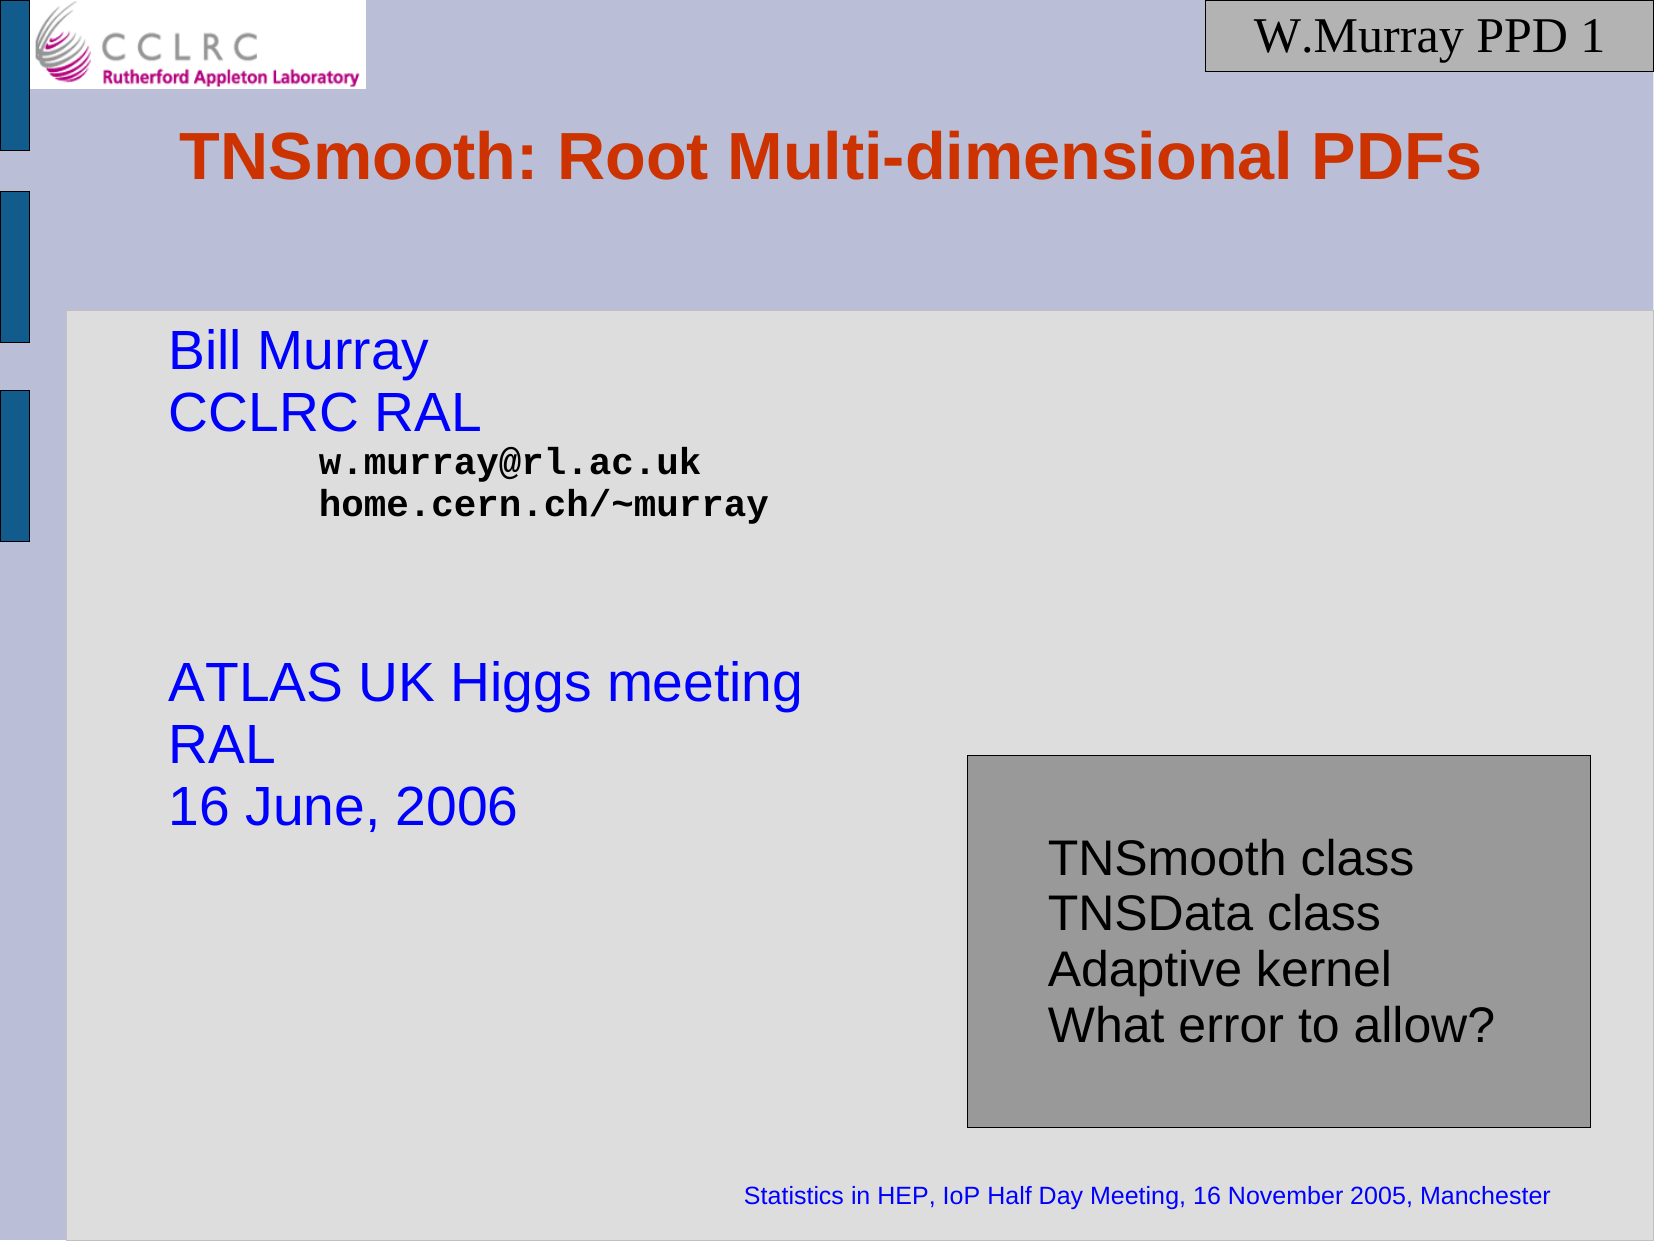

# TNSmooth: Root Multi-dimensional PDFs
Bill Murray
CCLRC RAL
	w.murray@rl.ac.uk
	home.cern.ch/~murray
ATLAS UK Higgs meeting
RAL
16 June, 2006
TNSmooth class
TNSData class
Adaptive kernel
What error to allow?
Statistics in HEP, IoP Half Day Meeting, 16 November 2005, Manchester